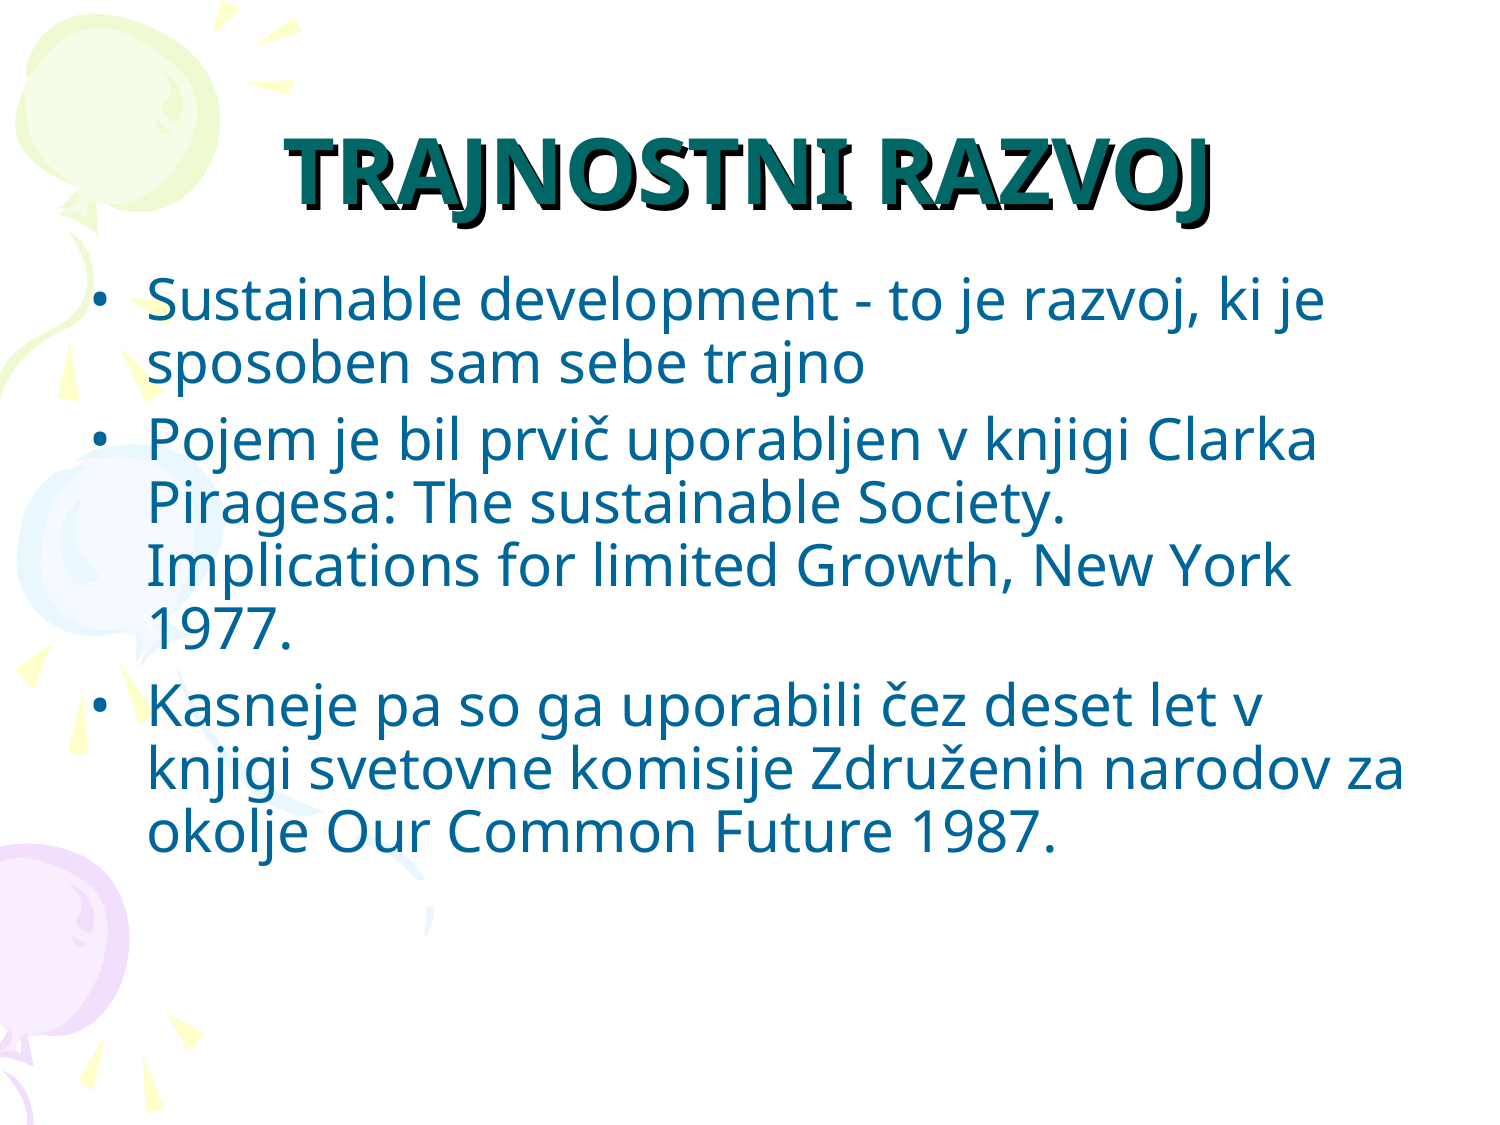

# TRAJNOSTNI RAZVOJ
Sustainable development - to je razvoj, ki je sposoben sam sebe trajno
Pojem je bil prvič uporabljen v knjigi Clarka Piragesa: The sustainable Society. Implications for limited Growth, New York 1977.
Kasneje pa so ga uporabili čez deset let v knjigi svetovne komisije Združenih narodov za okolje Our Common Future 1987.